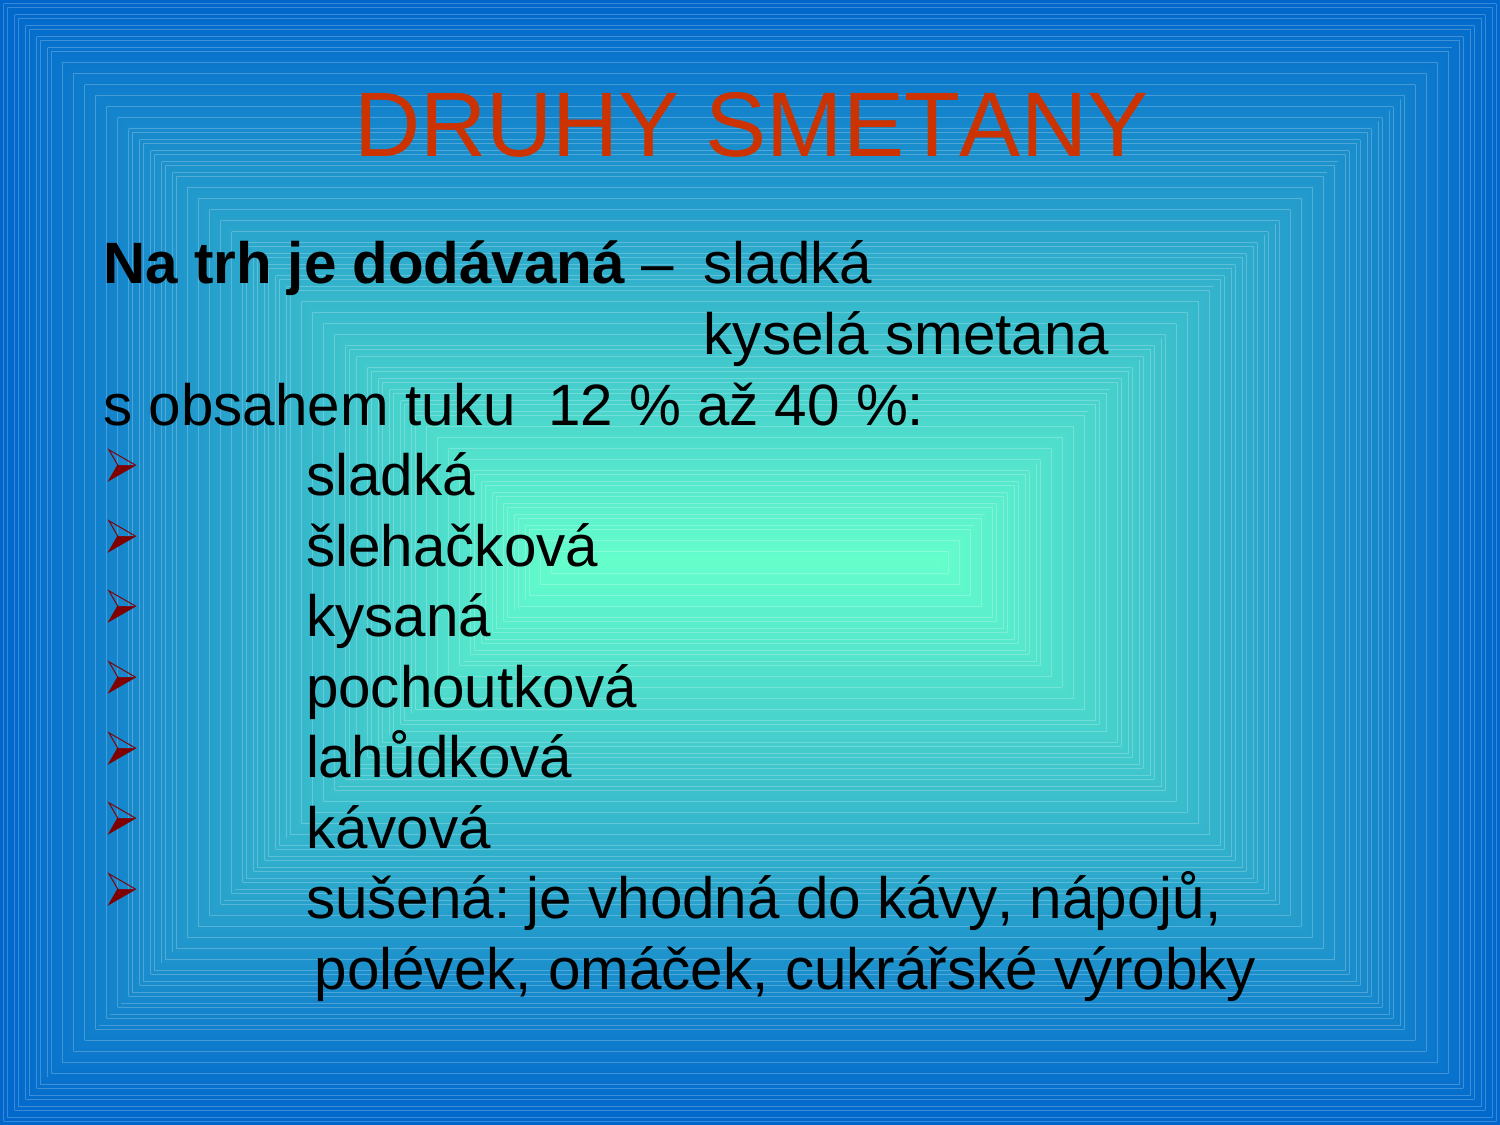

# DRUHY SMETANY
Na trh je dodávaná – 	sladká
					kyselá smetana
s obsahem tuku 12 % až 40 %:
         sladká
         šlehačková
         kysaná
         pochoutková
         lahůdková
         kávová
         sušená: je vhodná do kávy, nápojů,
 polévek, omáček, cukrářské výrobky